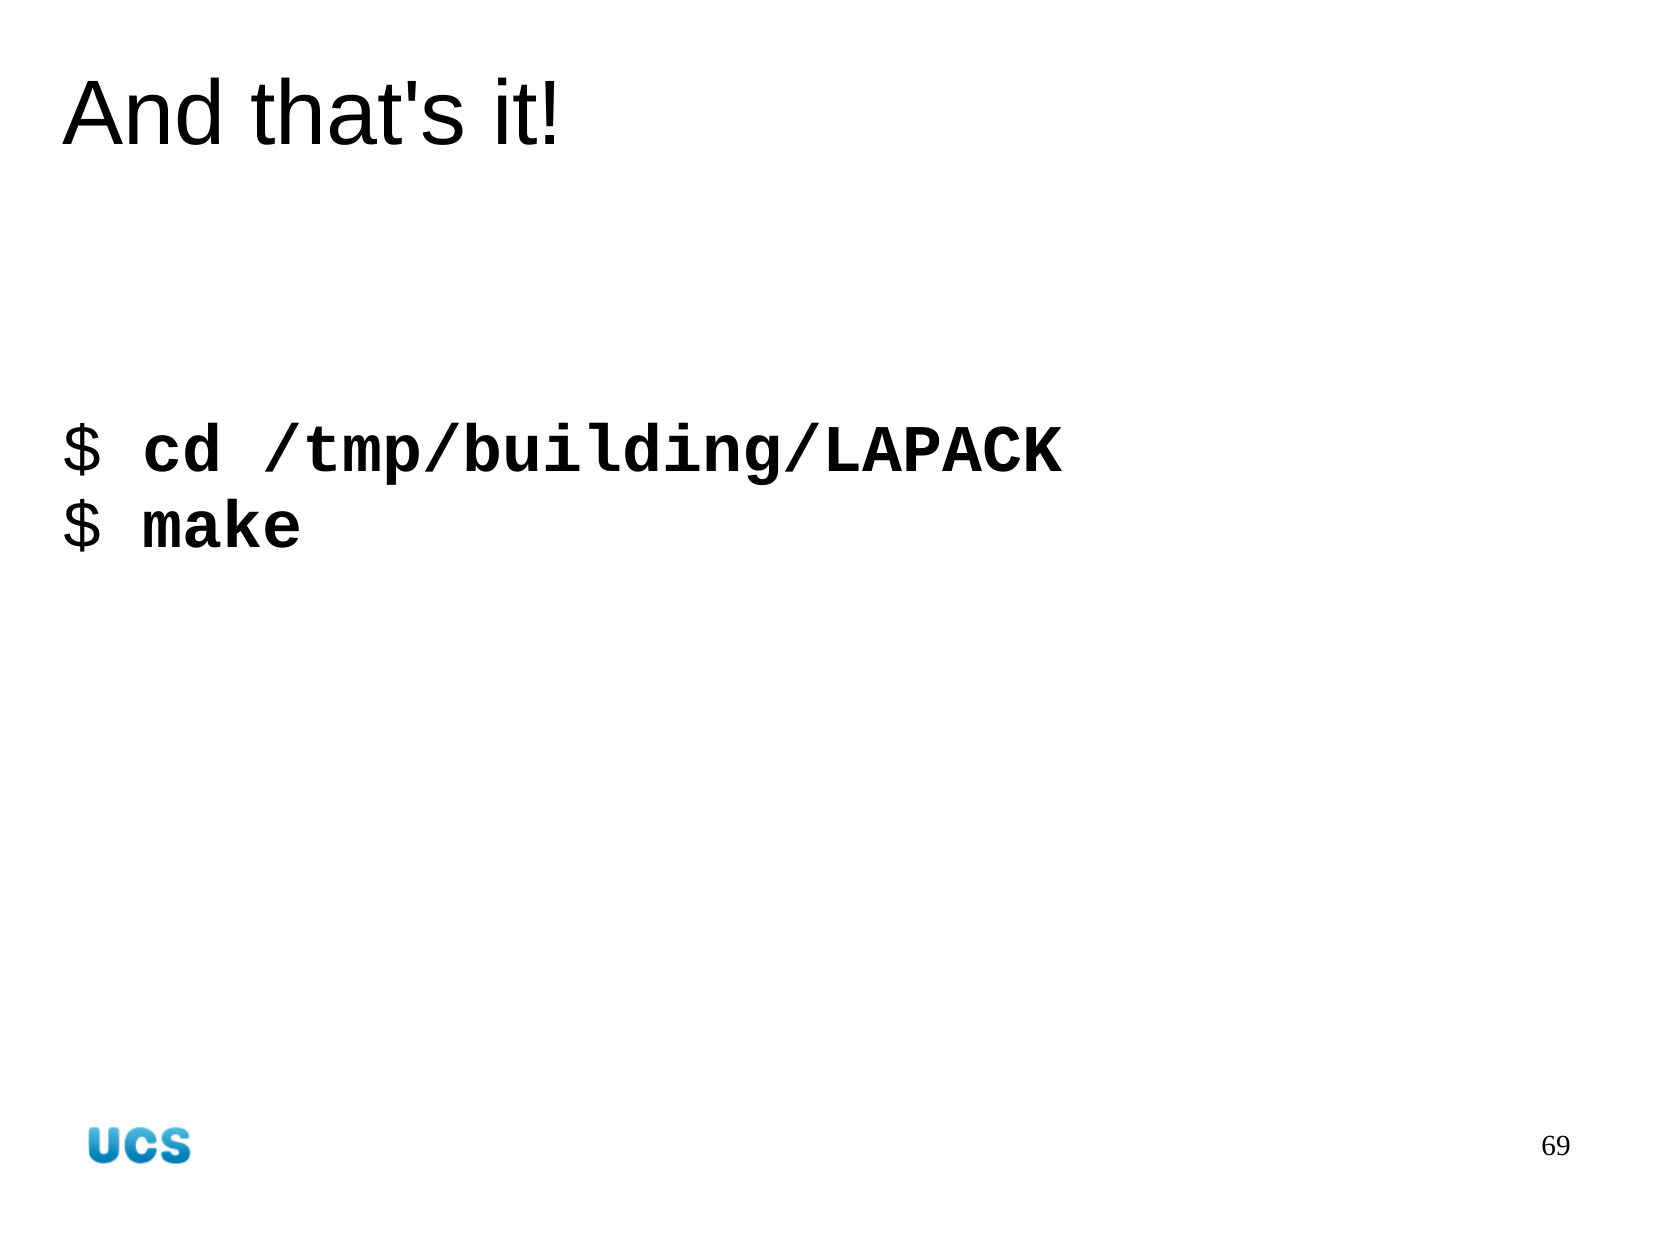

And that's it!
$ cd /tmp/building/LAPACK
$ make
69